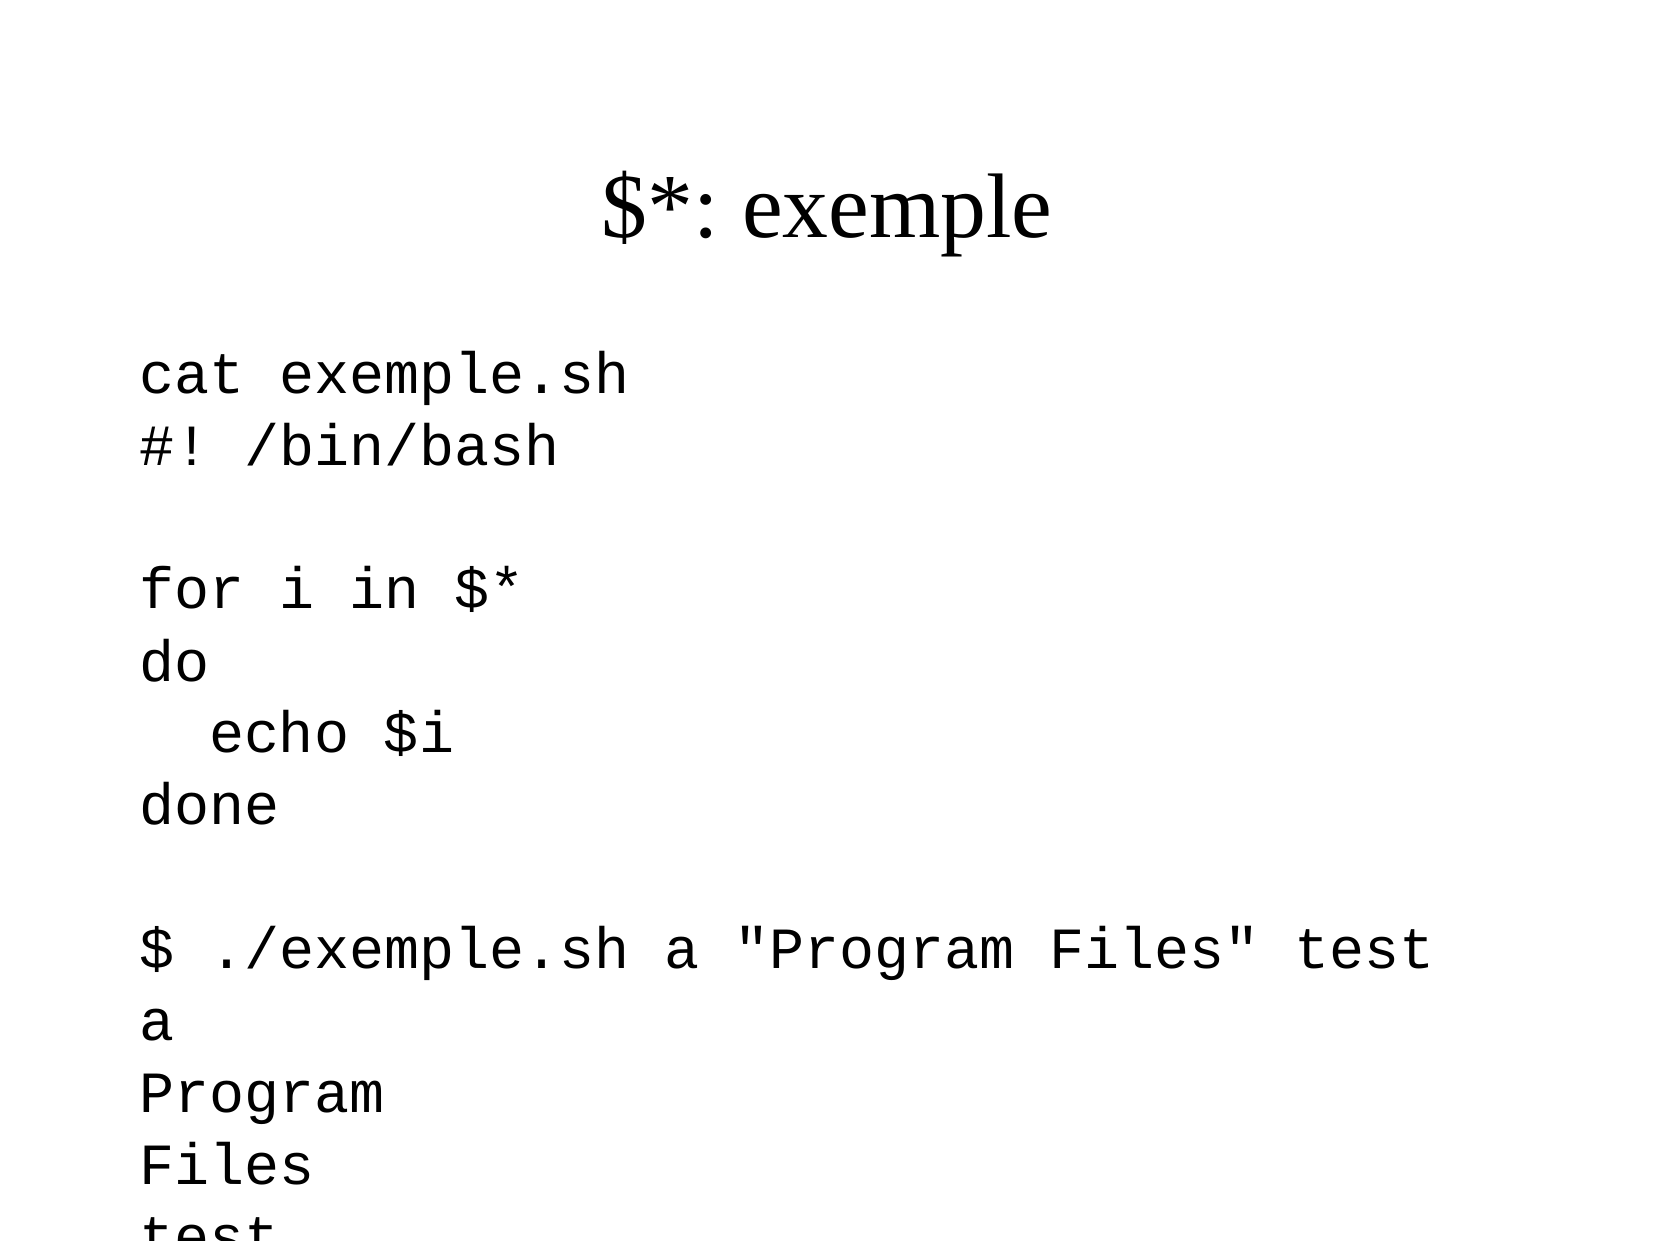

# $*: exemple
cat exemple.sh
#! /bin/bash
for i in $*
do
 echo $i
done
$ ./exemple.sh a "Program Files" test
a
Program
Files
test